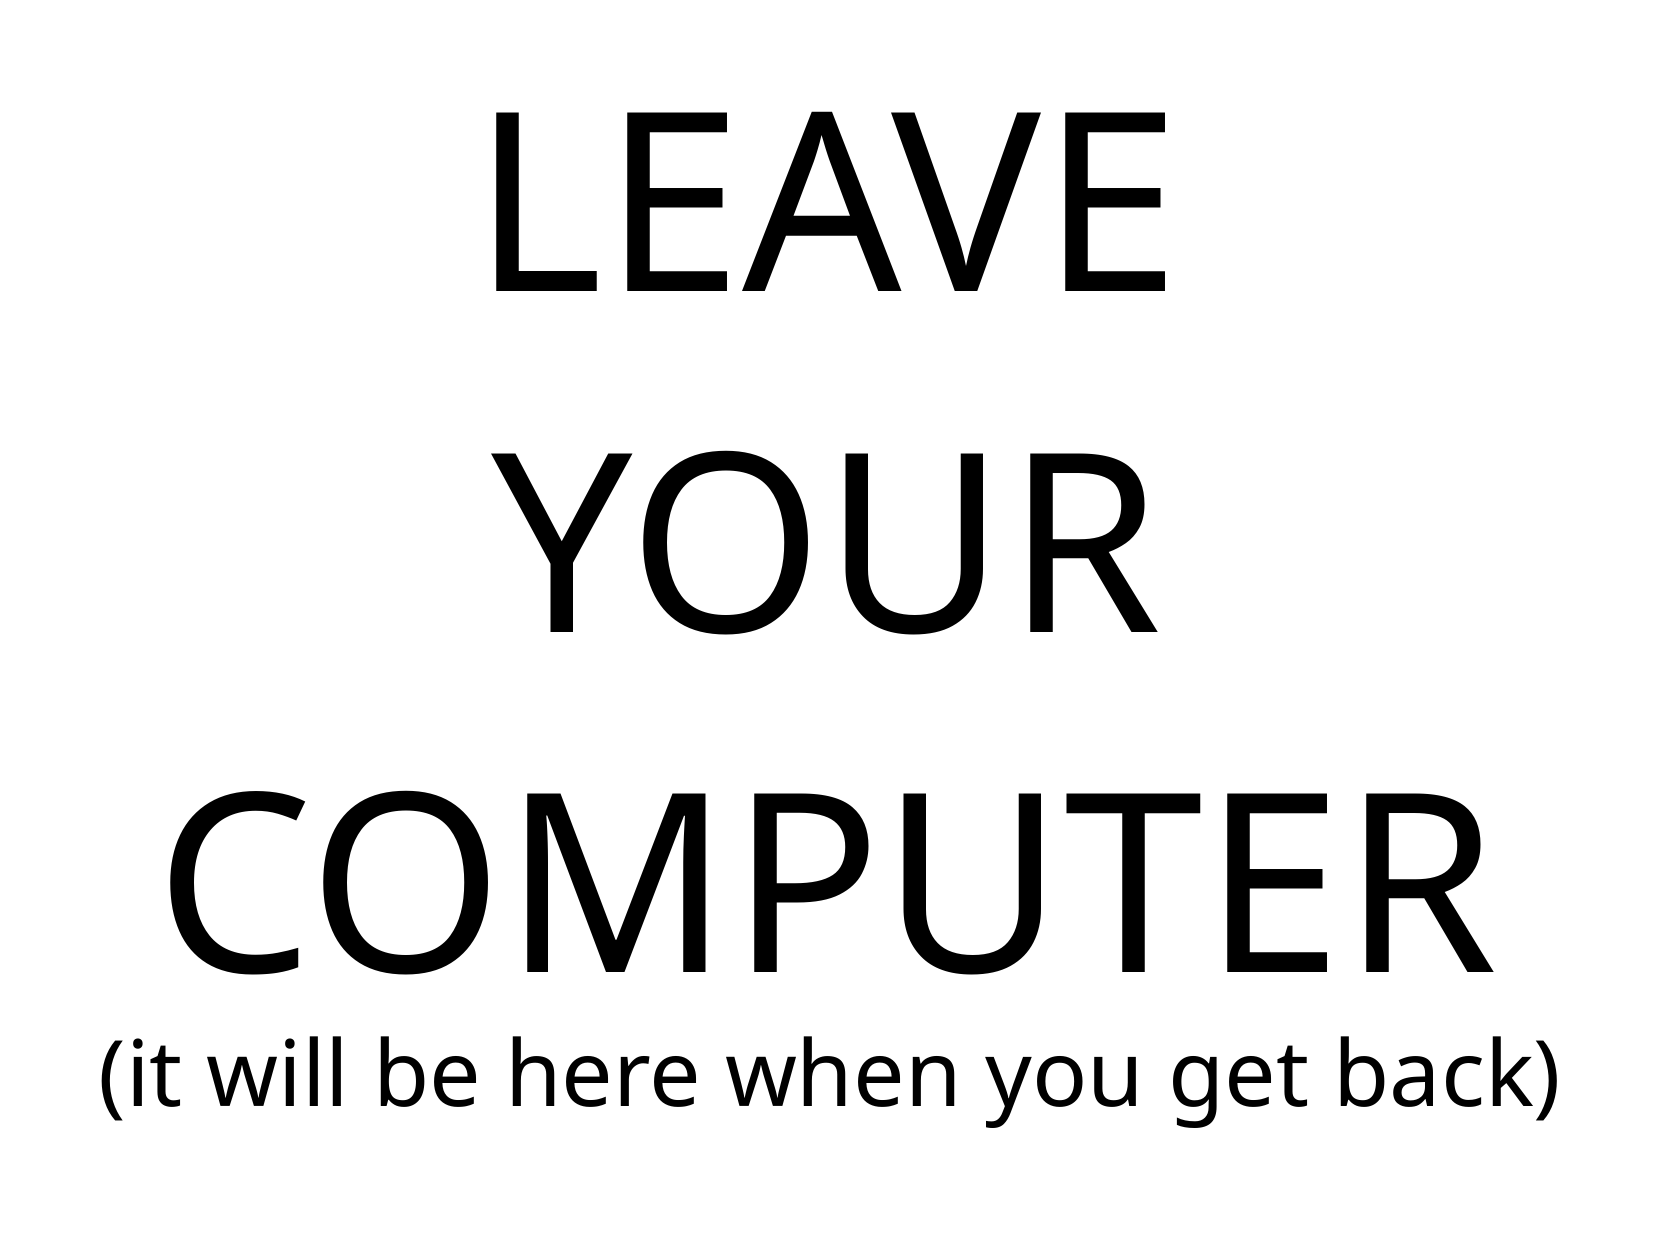

# LEAVE YOUR COMPUTER
(it will be here when you get back)